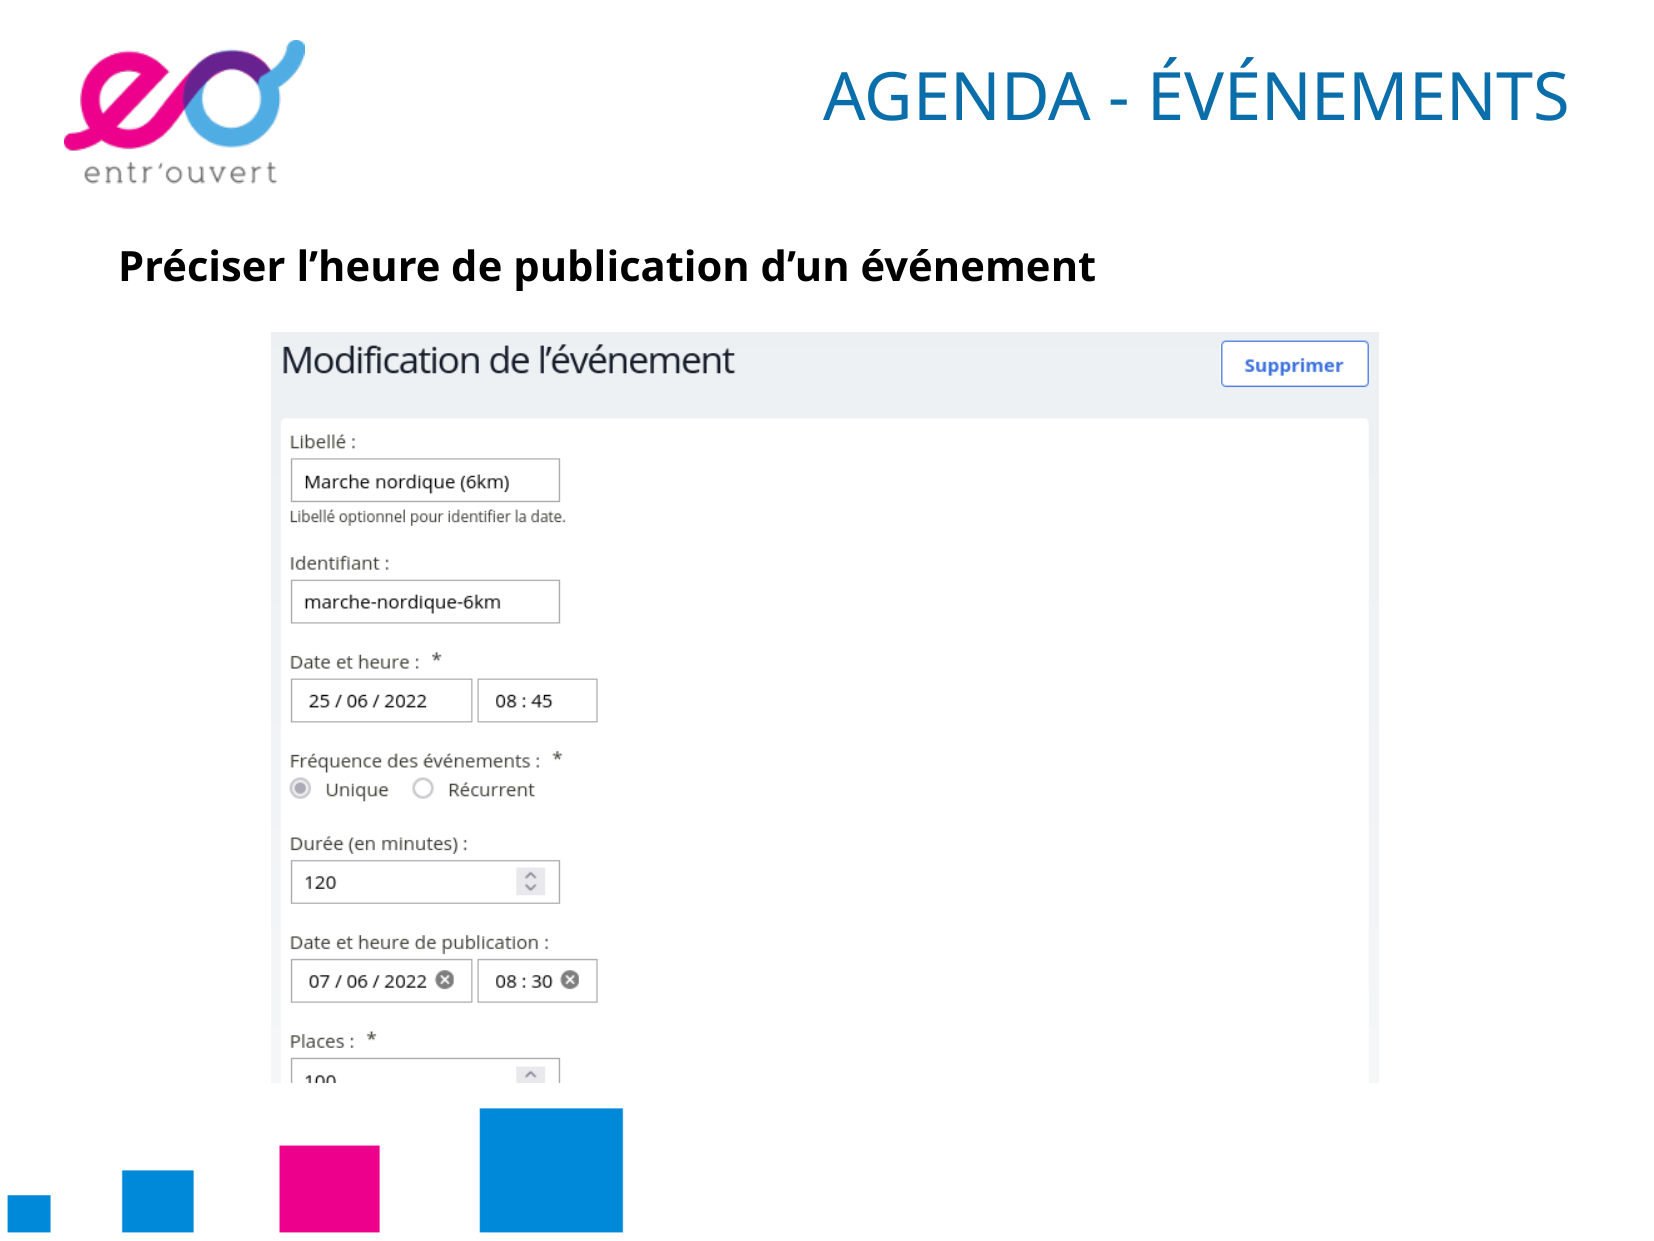

# Agenda - événements
Préciser l’heure de publication d’un événement